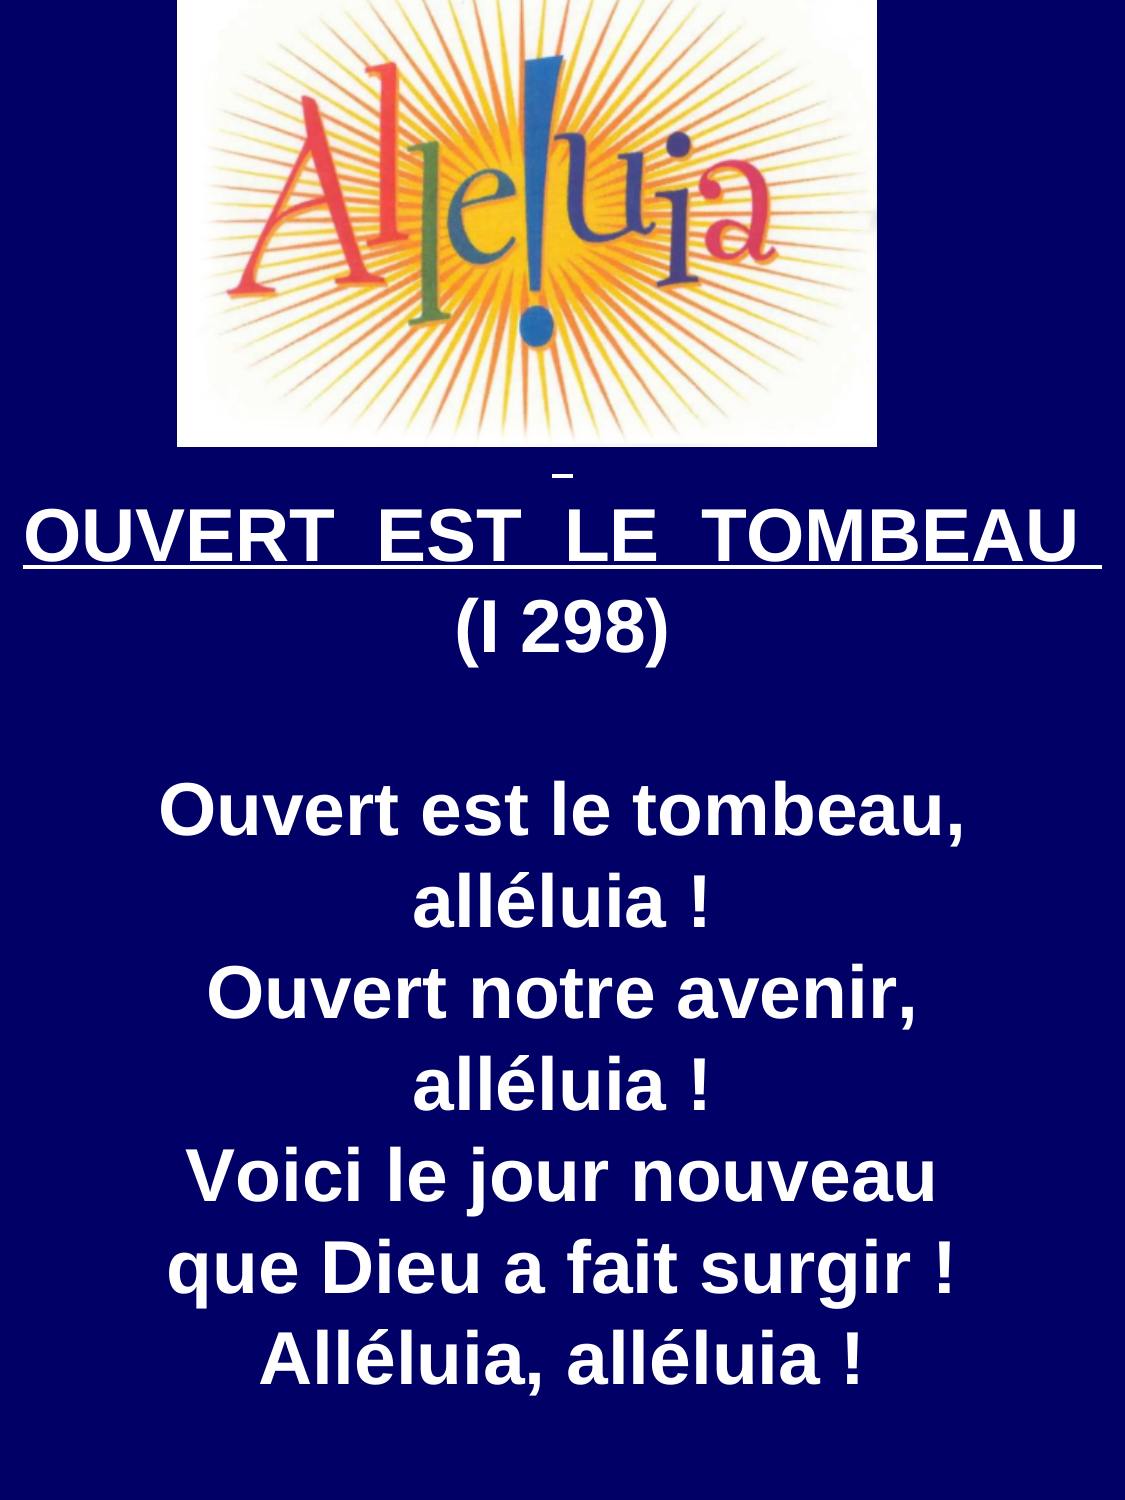

OUVERT EST LE TOMBEAU
(I 298)
Ouvert est le tombeau,
alléluia !
Ouvert notre avenir,
alléluia !
Voici le jour nouveau
que Dieu a fait surgir !
Alléluia, alléluia !